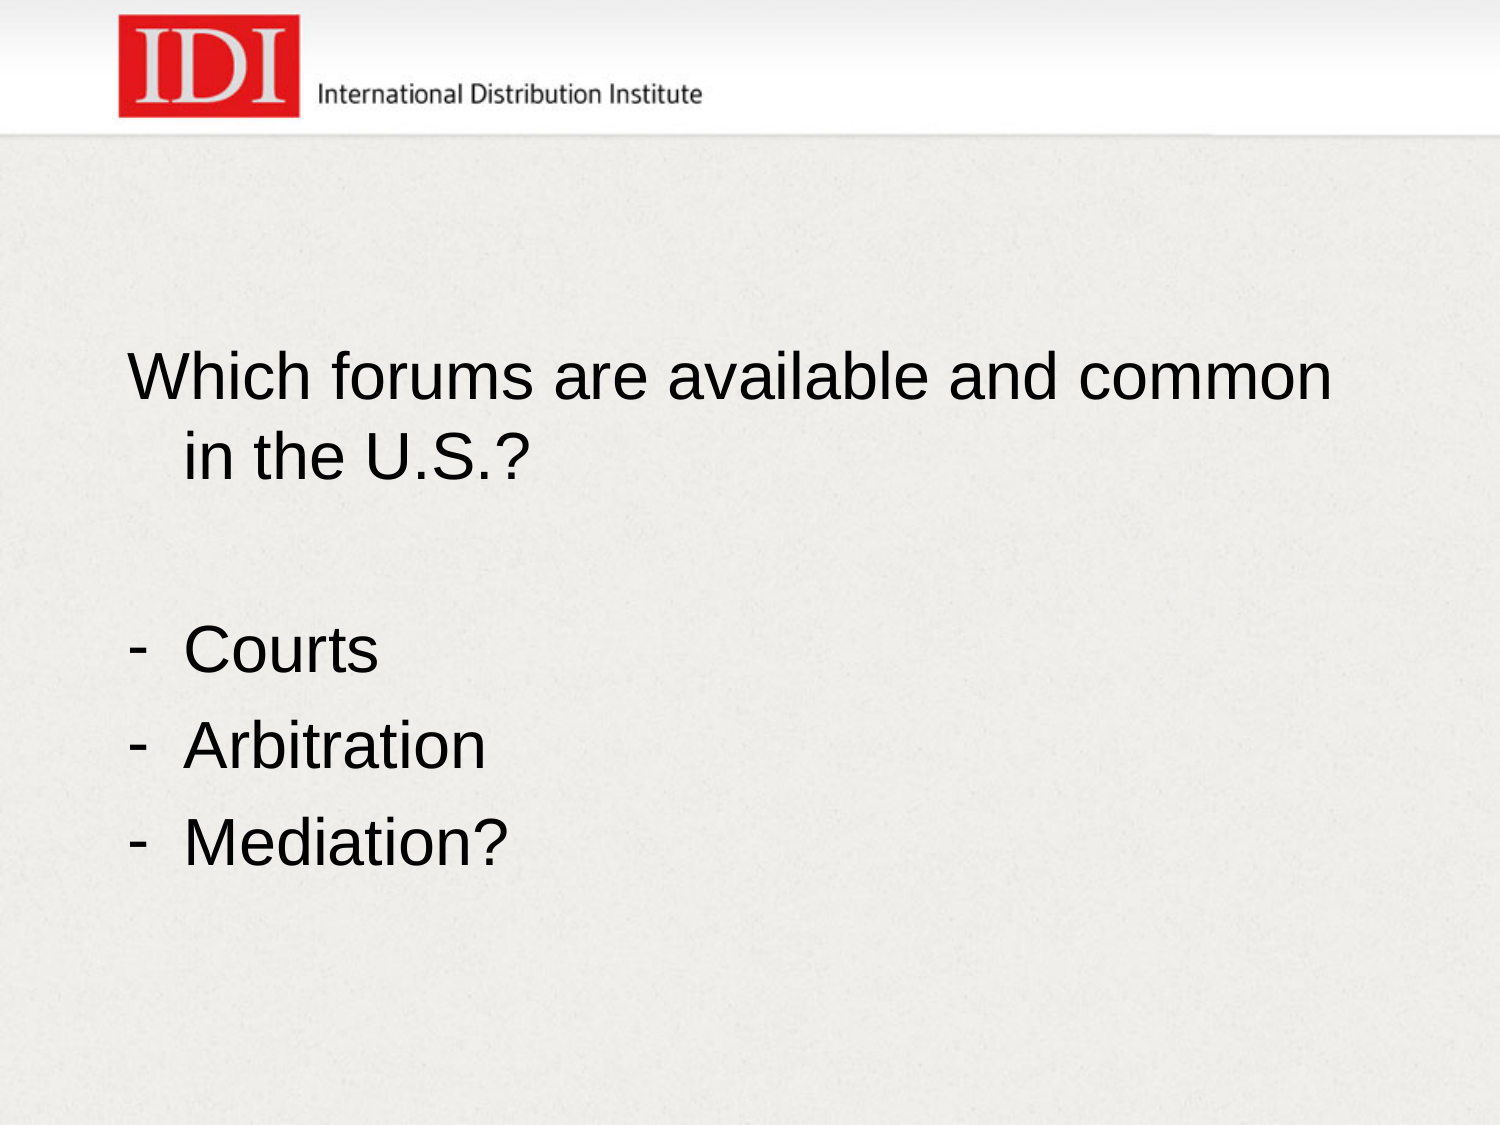

#
Which forums are available and common in the U.S.?
Courts
Arbitration
Mediation?